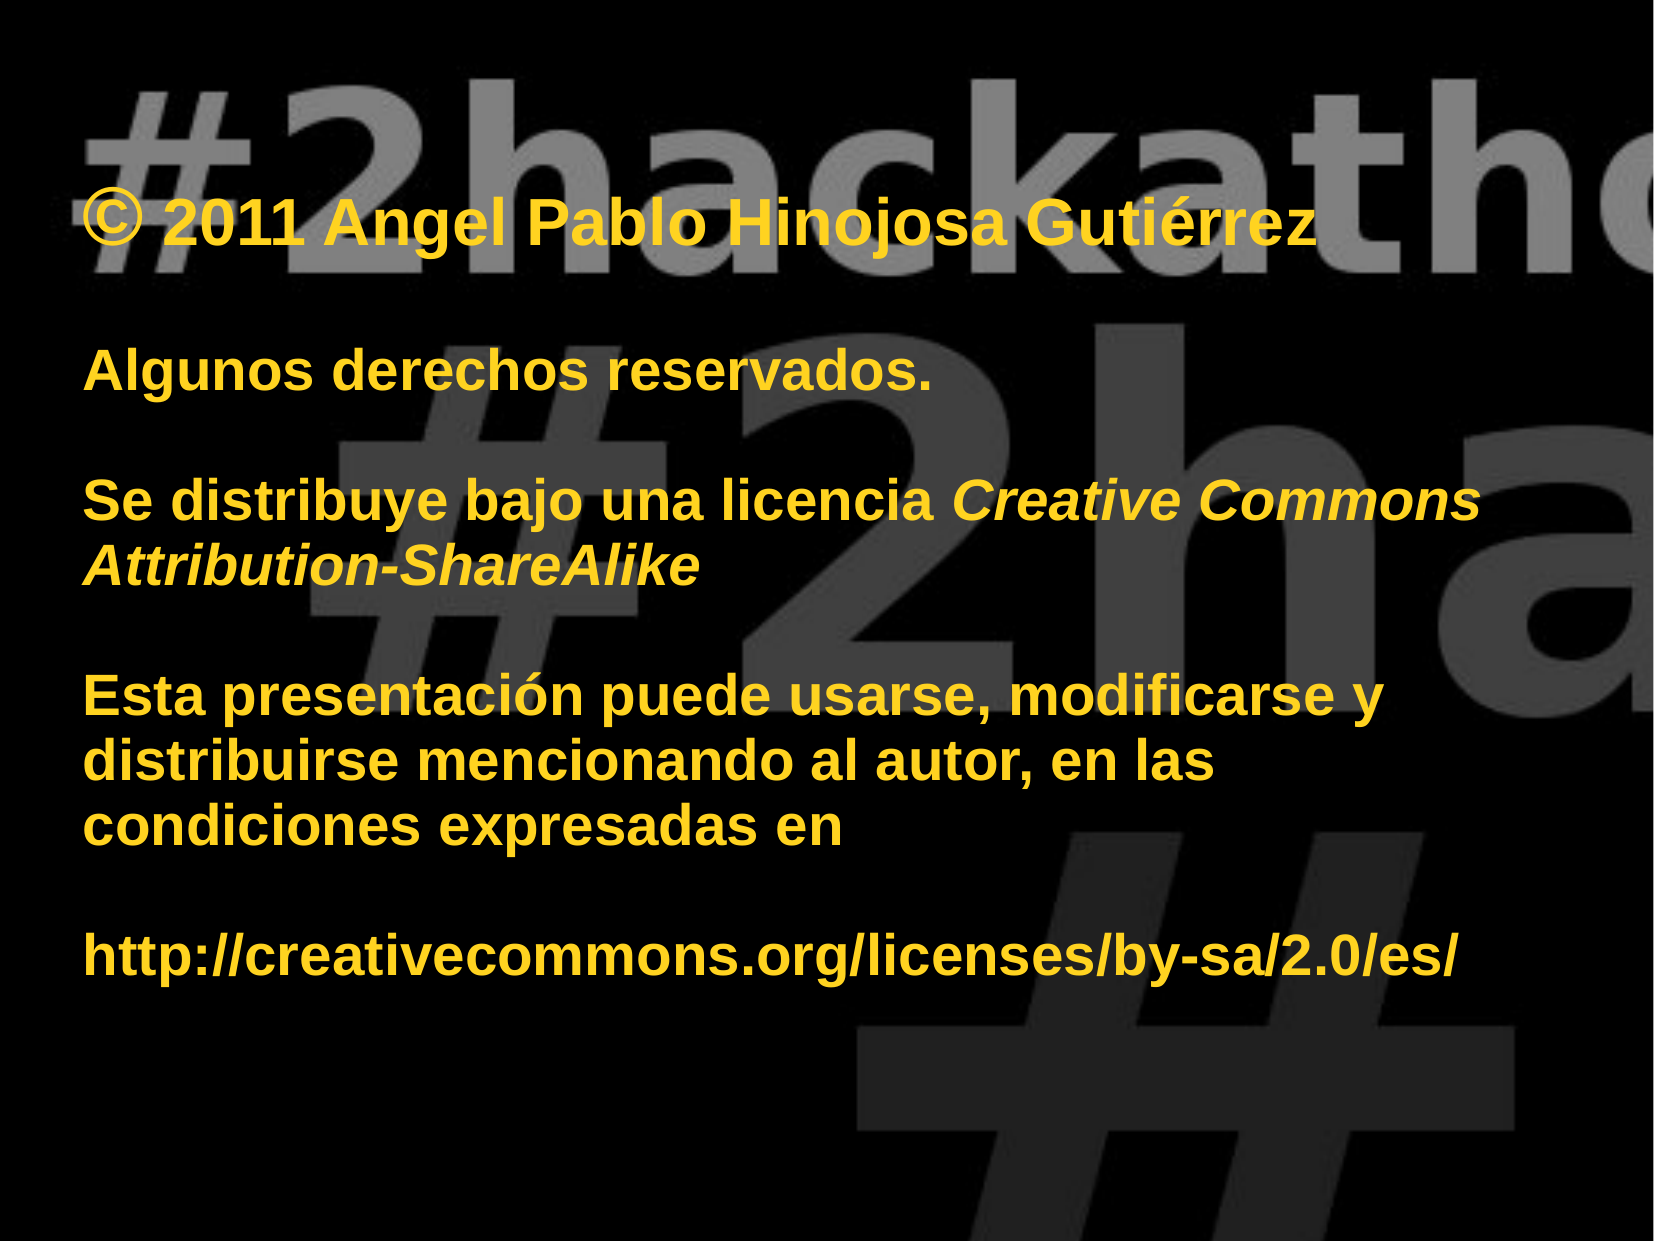

# © 2011 Angel Pablo Hinojosa Gutiérrez
Algunos derechos reservados.
Se distribuye bajo una licencia Creative Commons Attribution-ShareAlike
Esta presentación puede usarse, modificarse y distribuirse mencionando al autor, en las condiciones expresadas en
http://creativecommons.org/licenses/by-sa/2.0/es/